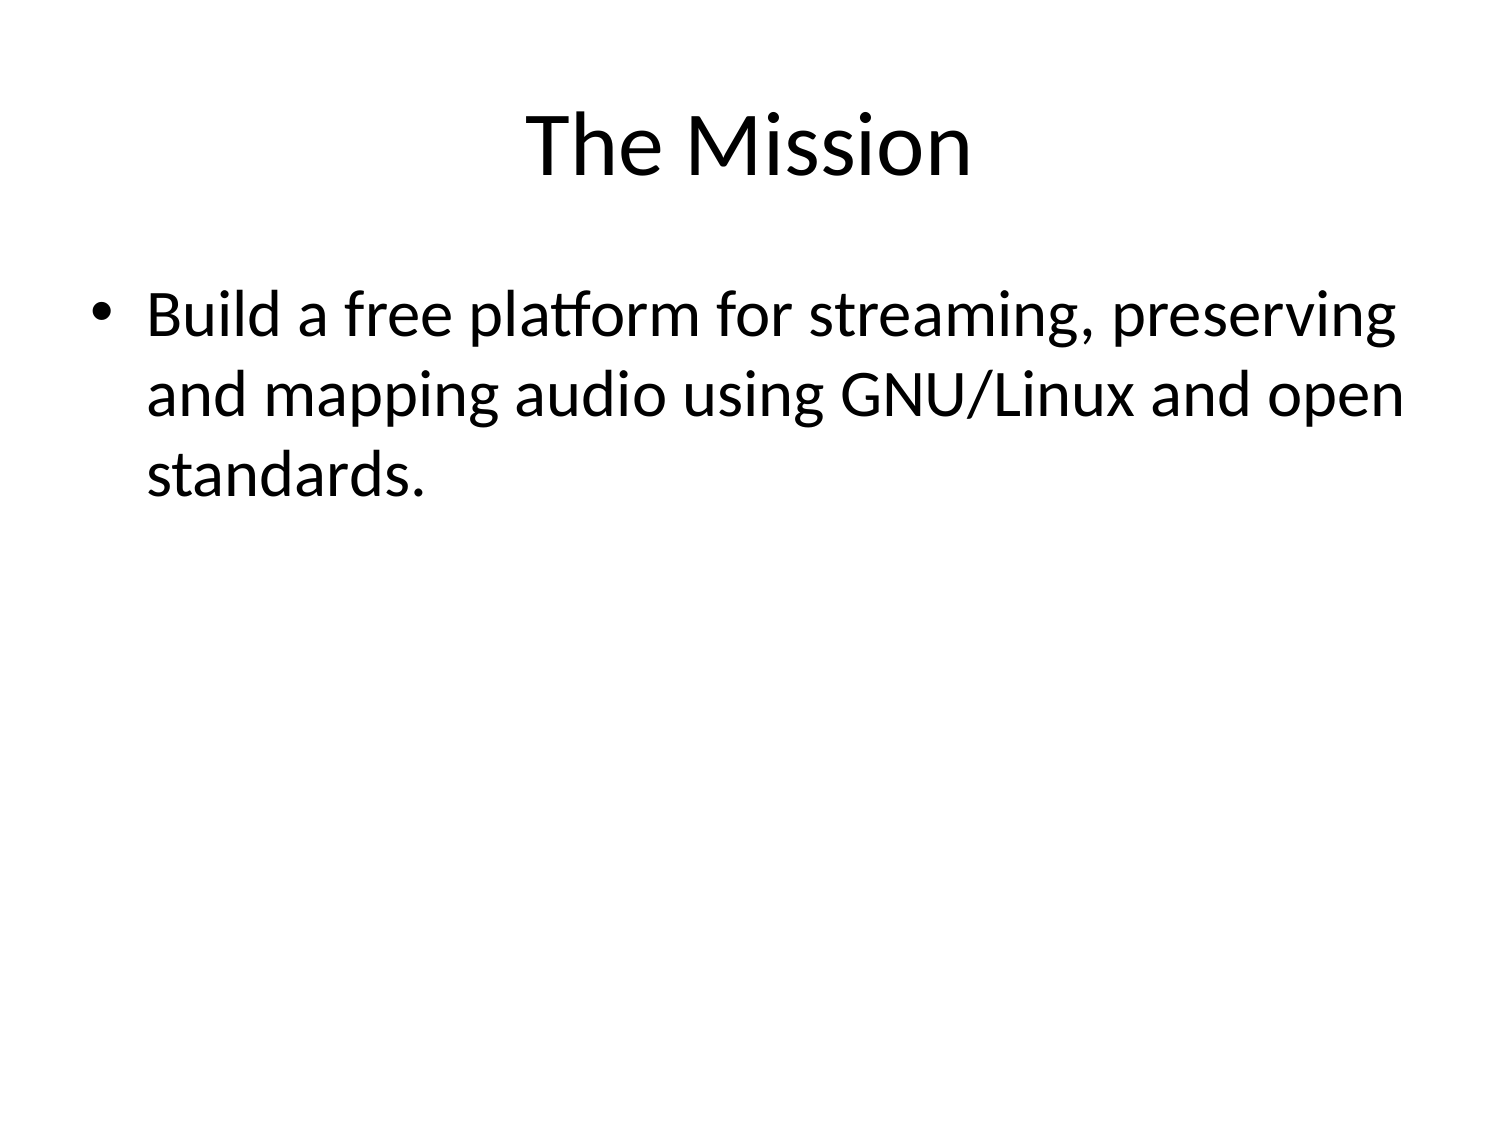

# The Mission
Build a free platform for streaming, preserving and mapping audio using GNU/Linux and open standards.